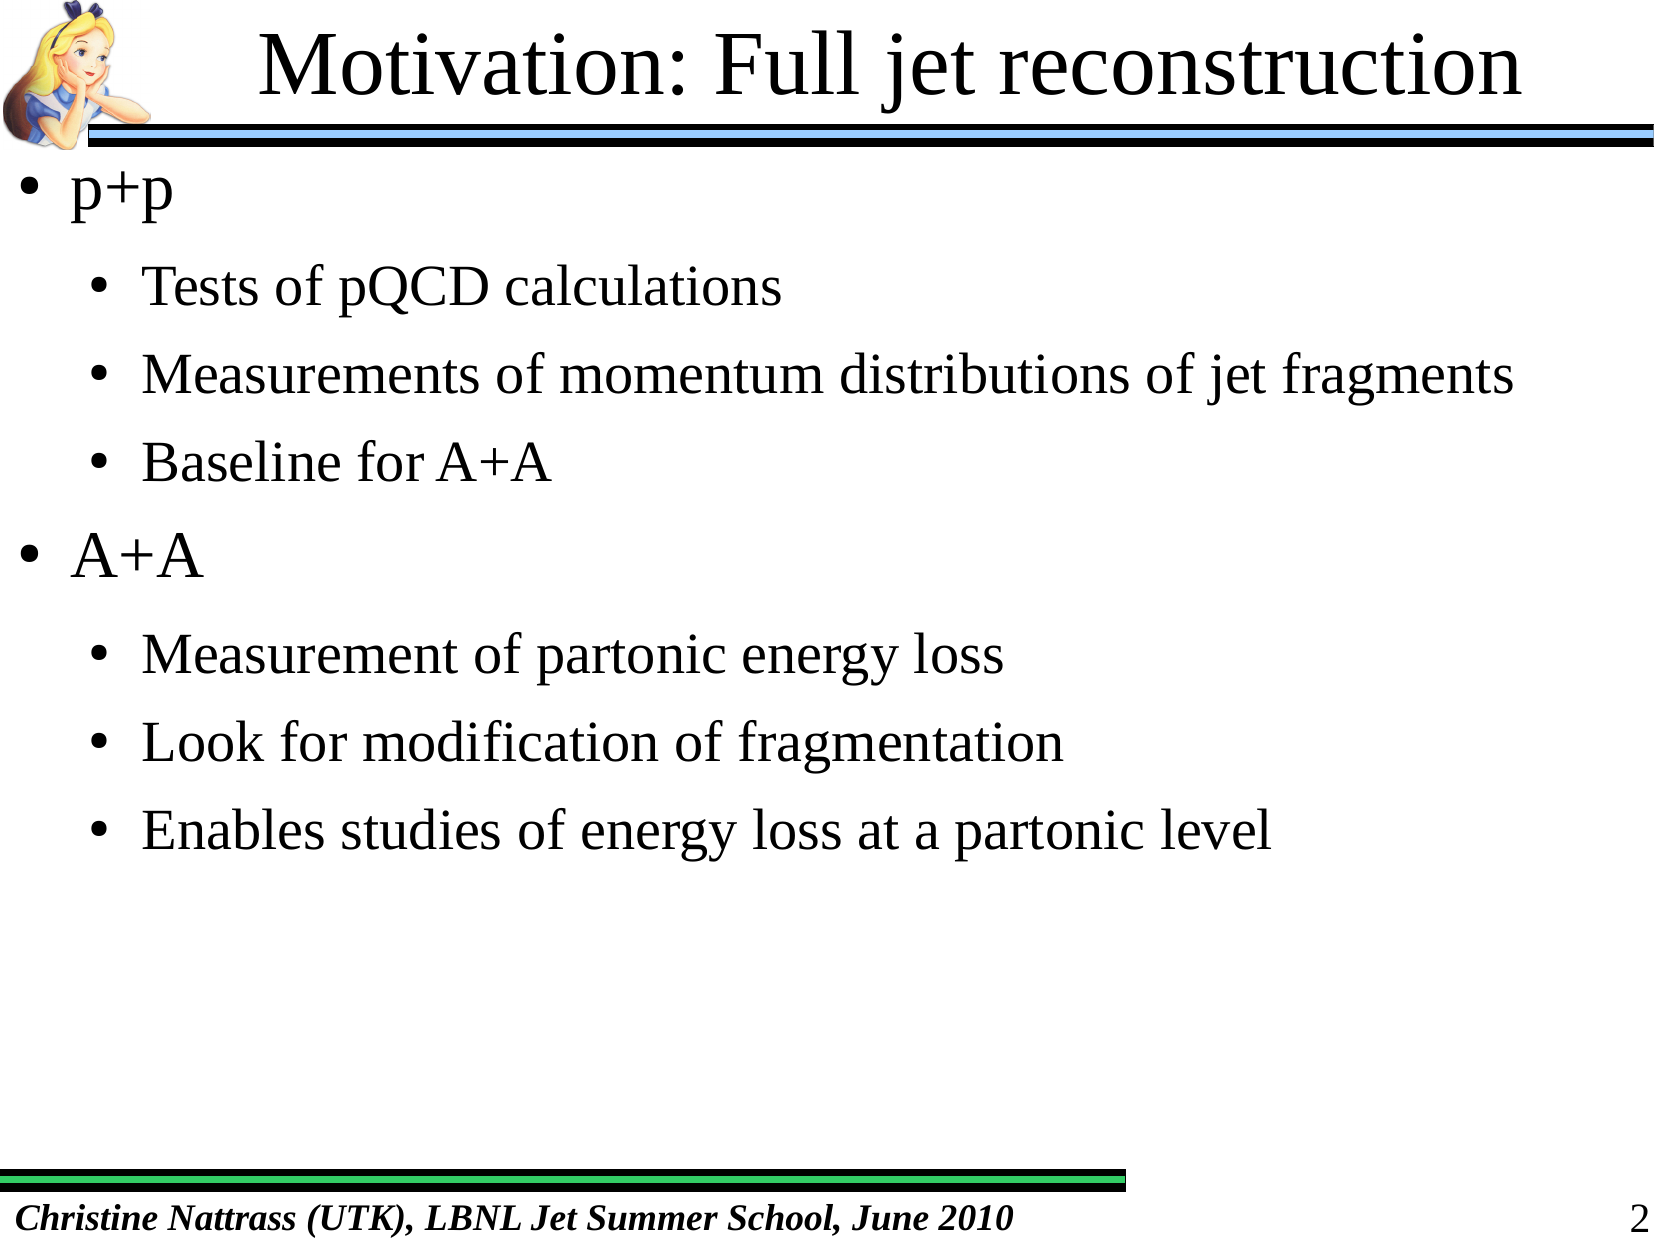

# Motivation: Full jet reconstruction
p+p
Tests of pQCD calculations
Measurements of momentum distributions of jet fragments
Baseline for A+A
A+A
Measurement of partonic energy loss
Look for modification of fragmentation
Enables studies of energy loss at a partonic level